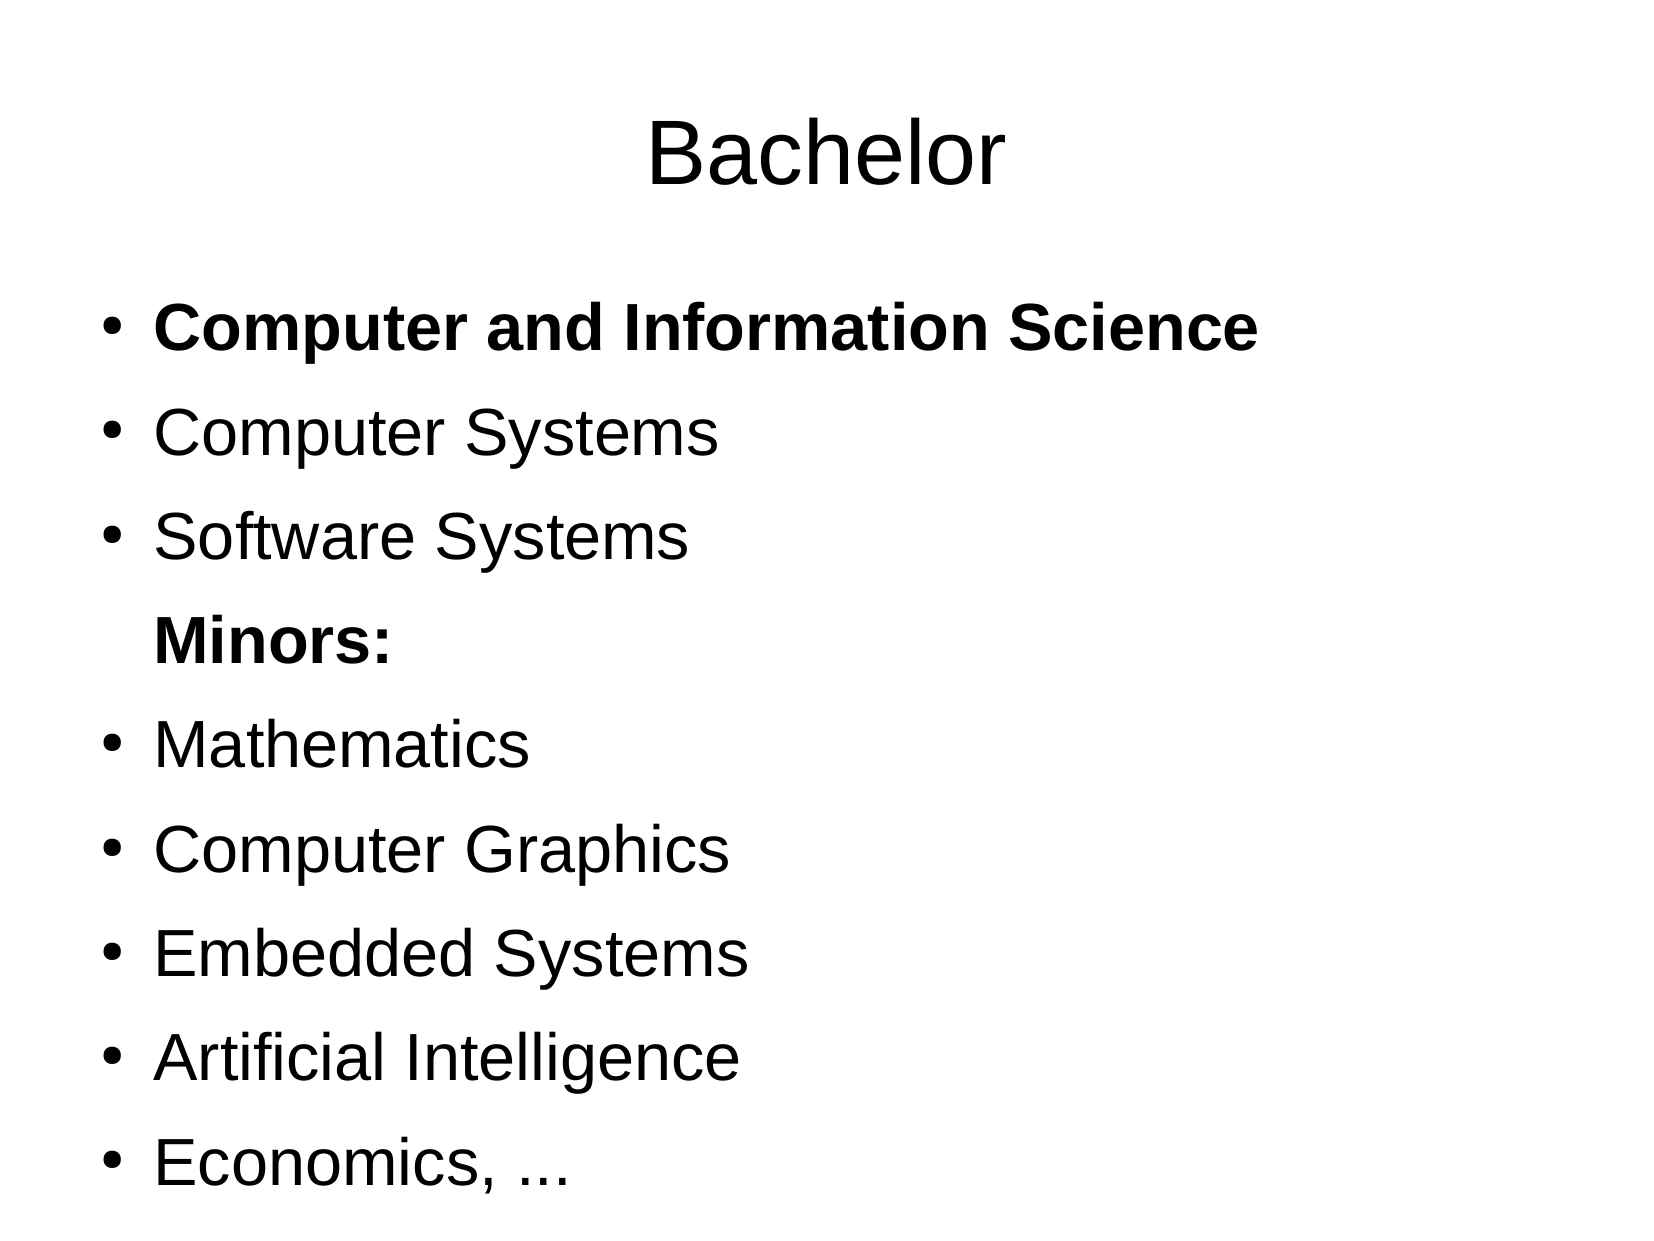

# Bachelor
Computer and Information Science
Computer Systems
Software Systems
Minors:
Mathematics
Computer Graphics
Embedded Systems
Artificial Intelligence
Economics, ...